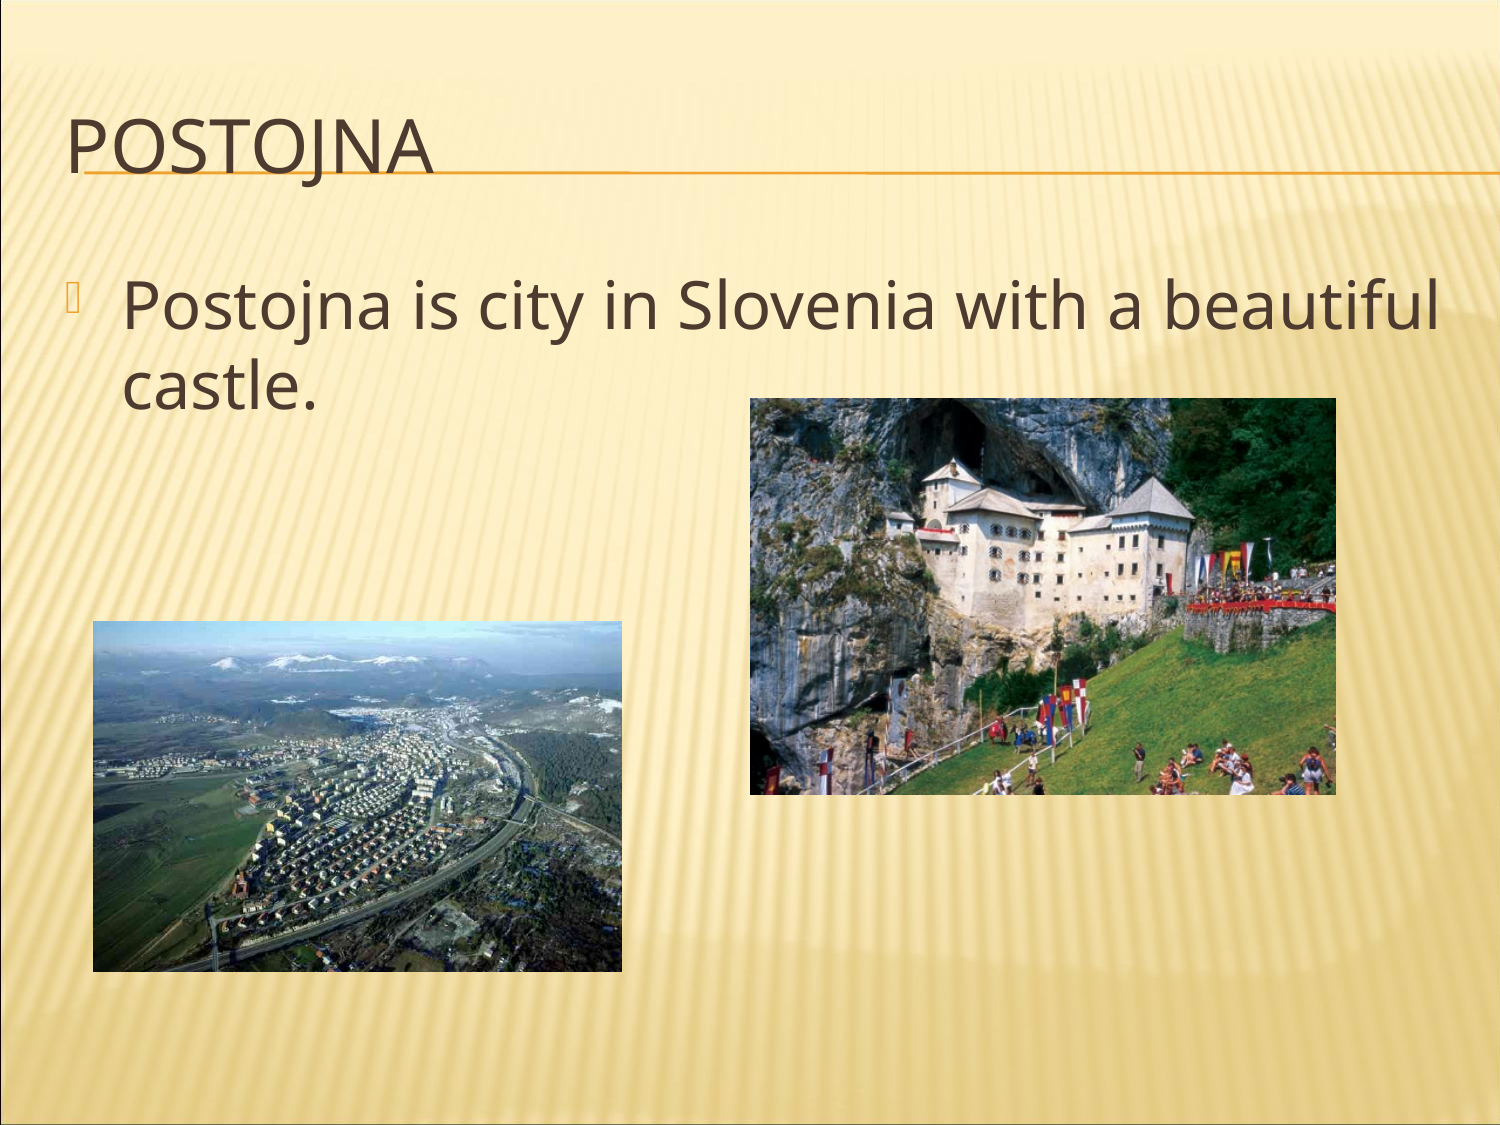

# postojna
Postojna is city in Slovenia with a beautiful castle.